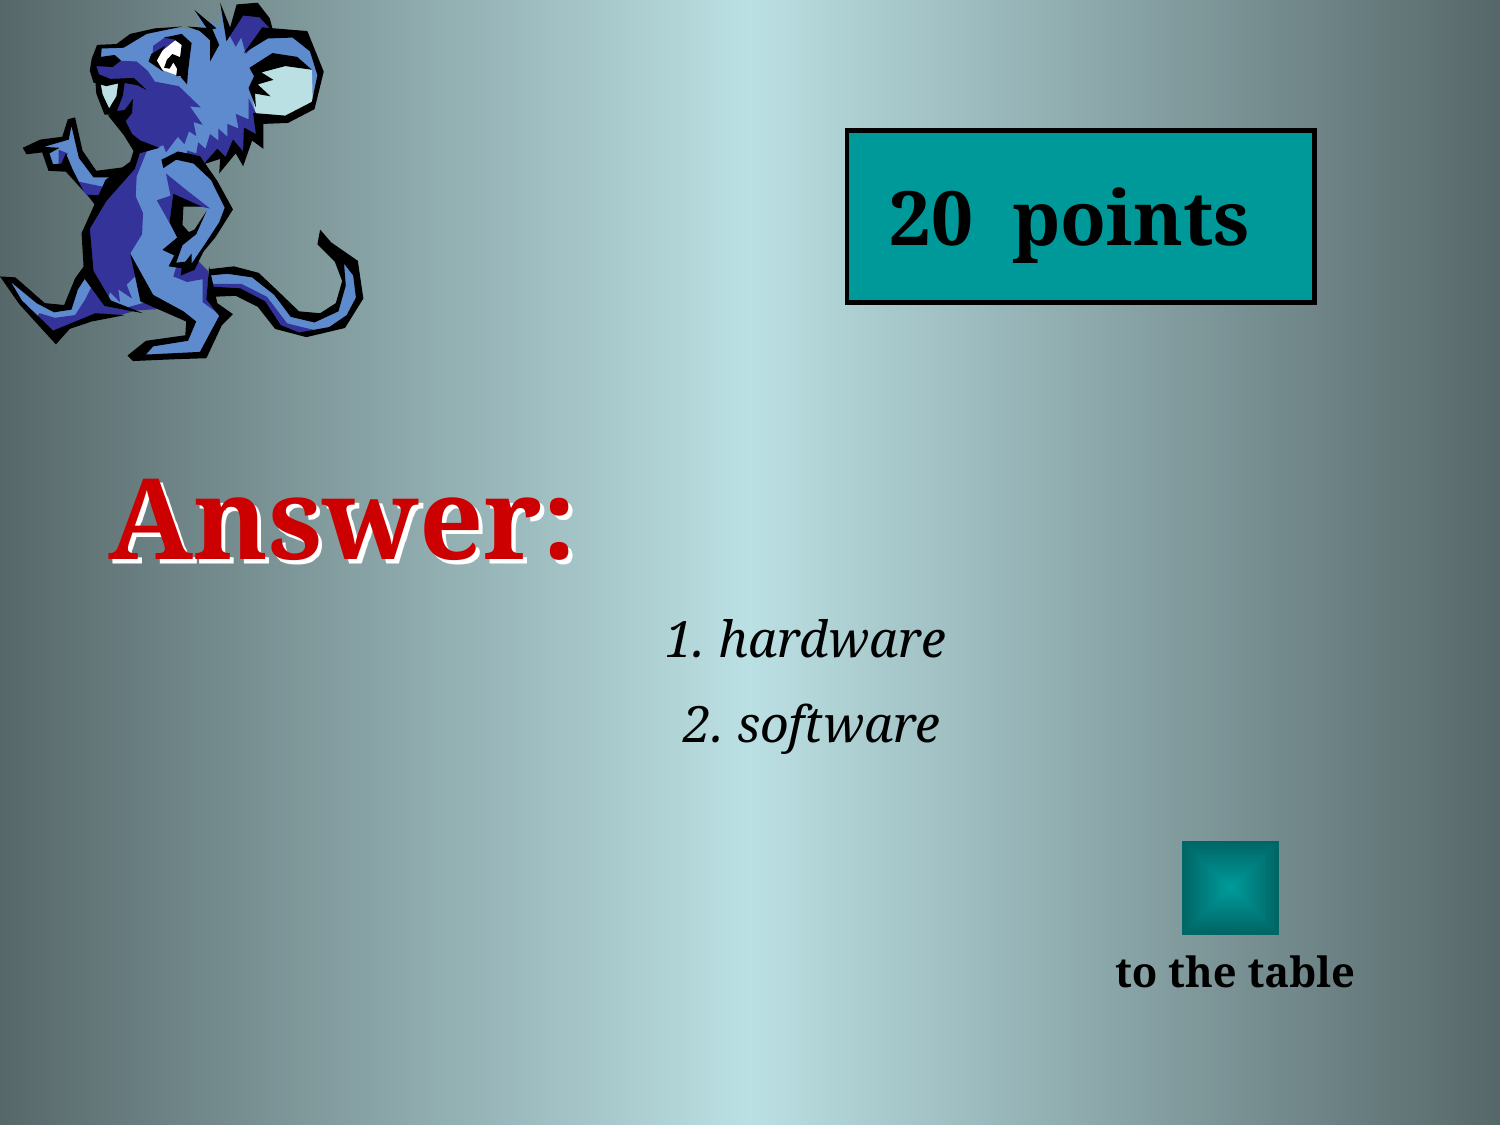

20 points
# Answer:
1. hardware
2. software
to the table